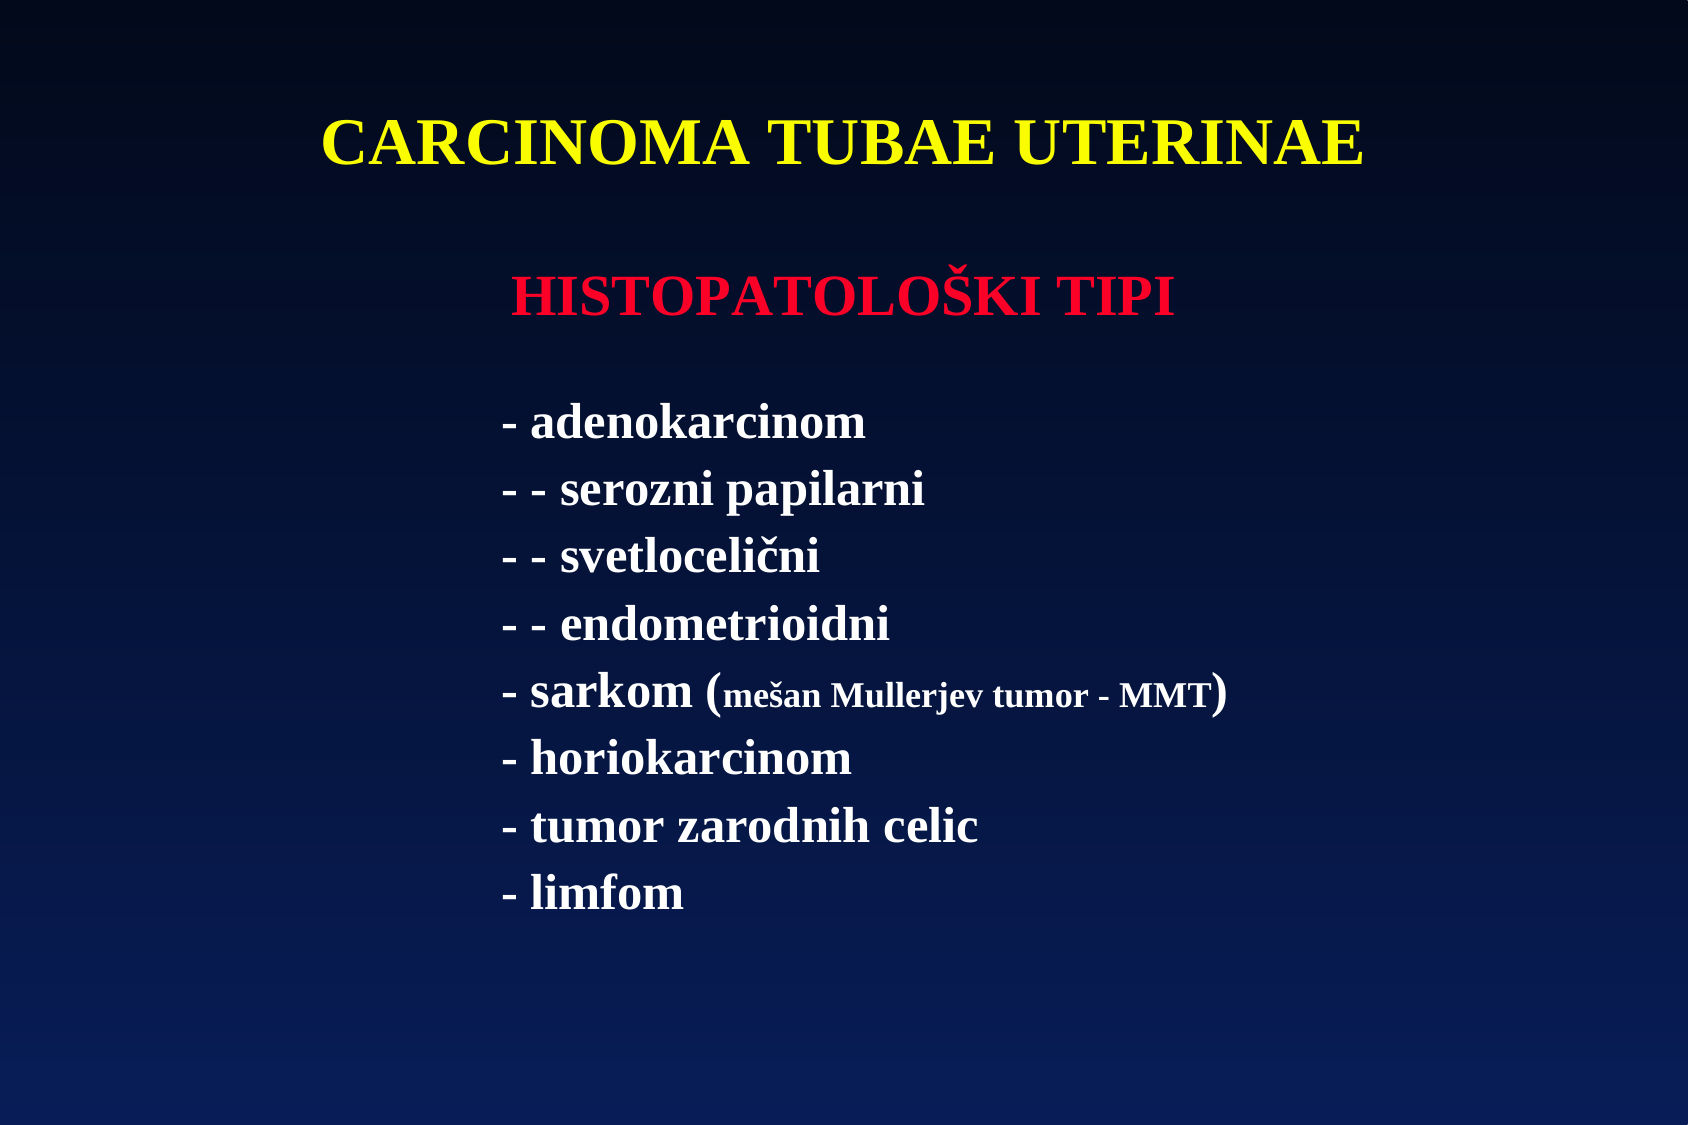

# CARCINOMA TUBAE UTERINAE HISTOPATOLOŠKI TIPI
	- adenokarcinom
		- - serozni papilarni
		- - svetlocelični
		- - endometrioidni
	- sarkom (mešan Mullerjev tumor - MMT)
	- horiokarcinom
	- tumor zarodnih celic
	- limfom